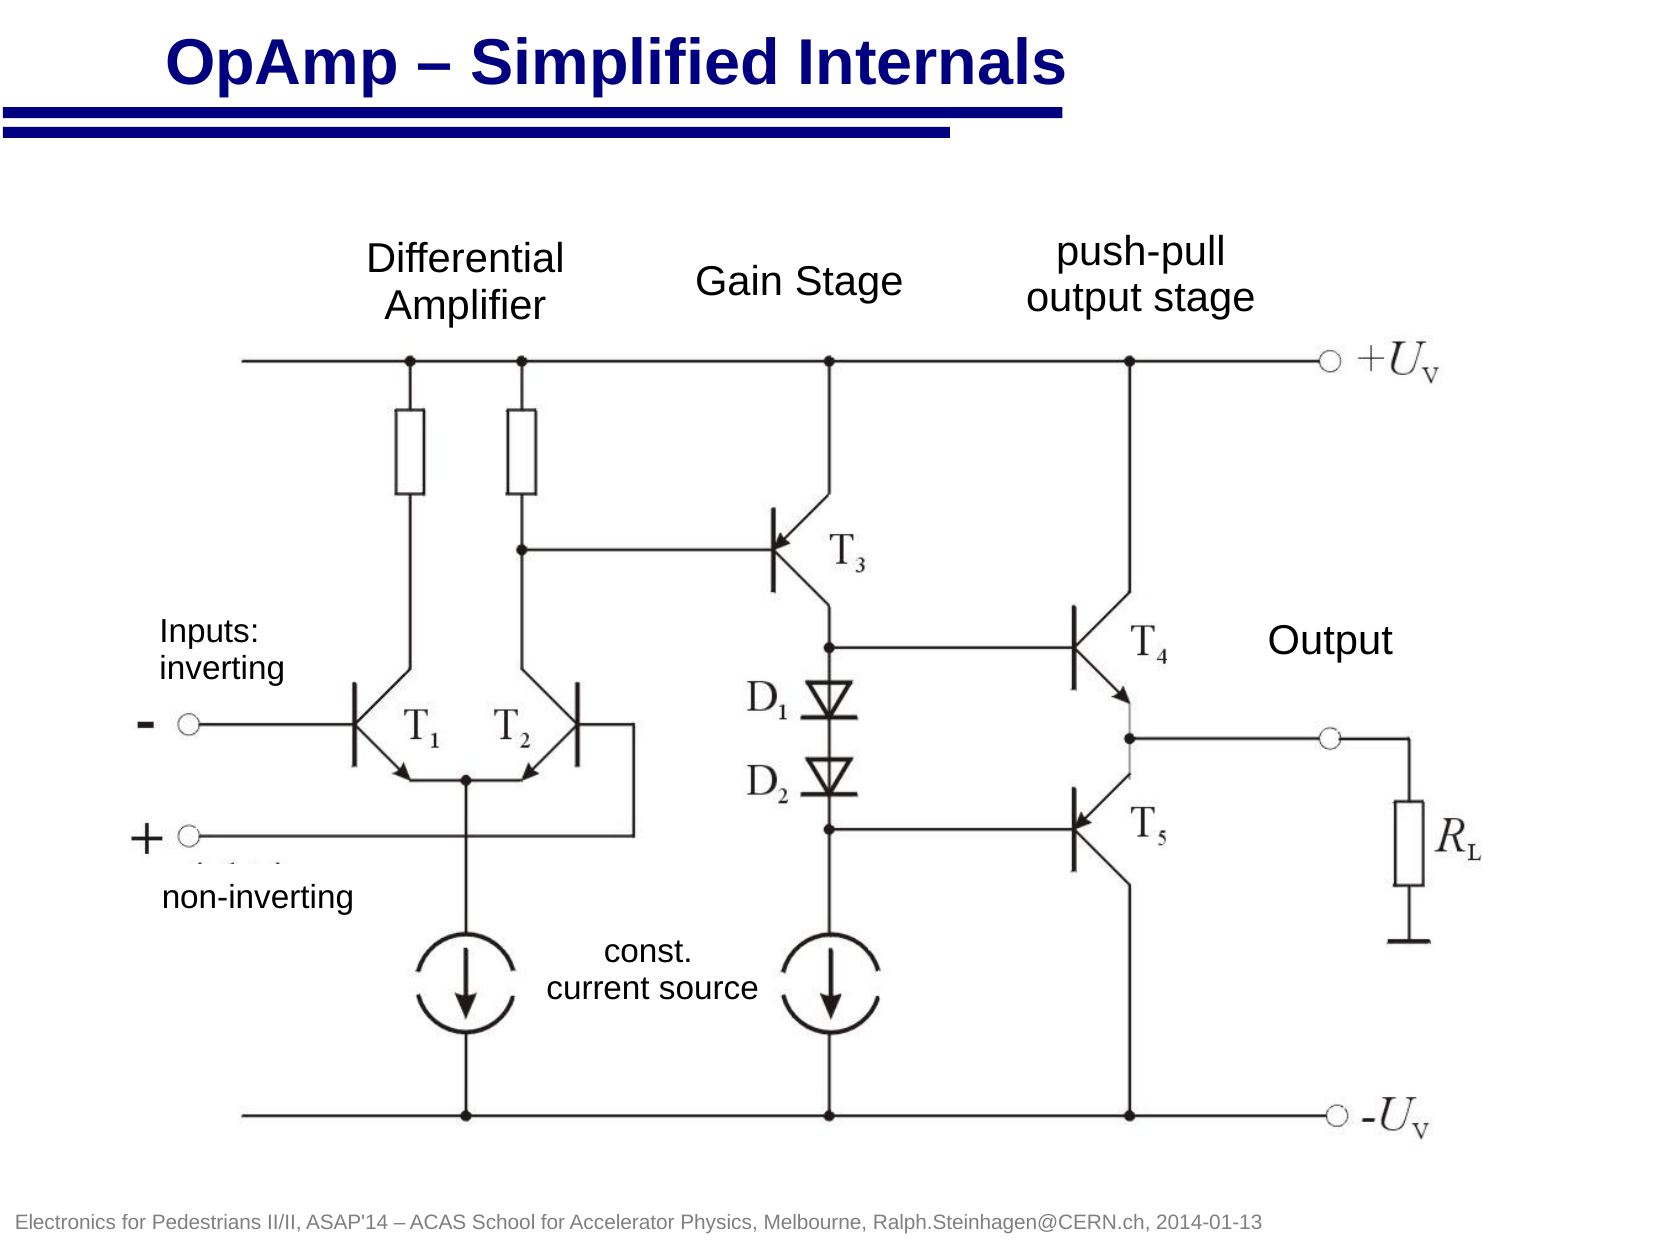

# OpAmp – Simplified Internals
push-pull
output stage
Differential
Amplifier
Gain Stage
Output
Inputs:
inverting
non-inverting
const.
current source